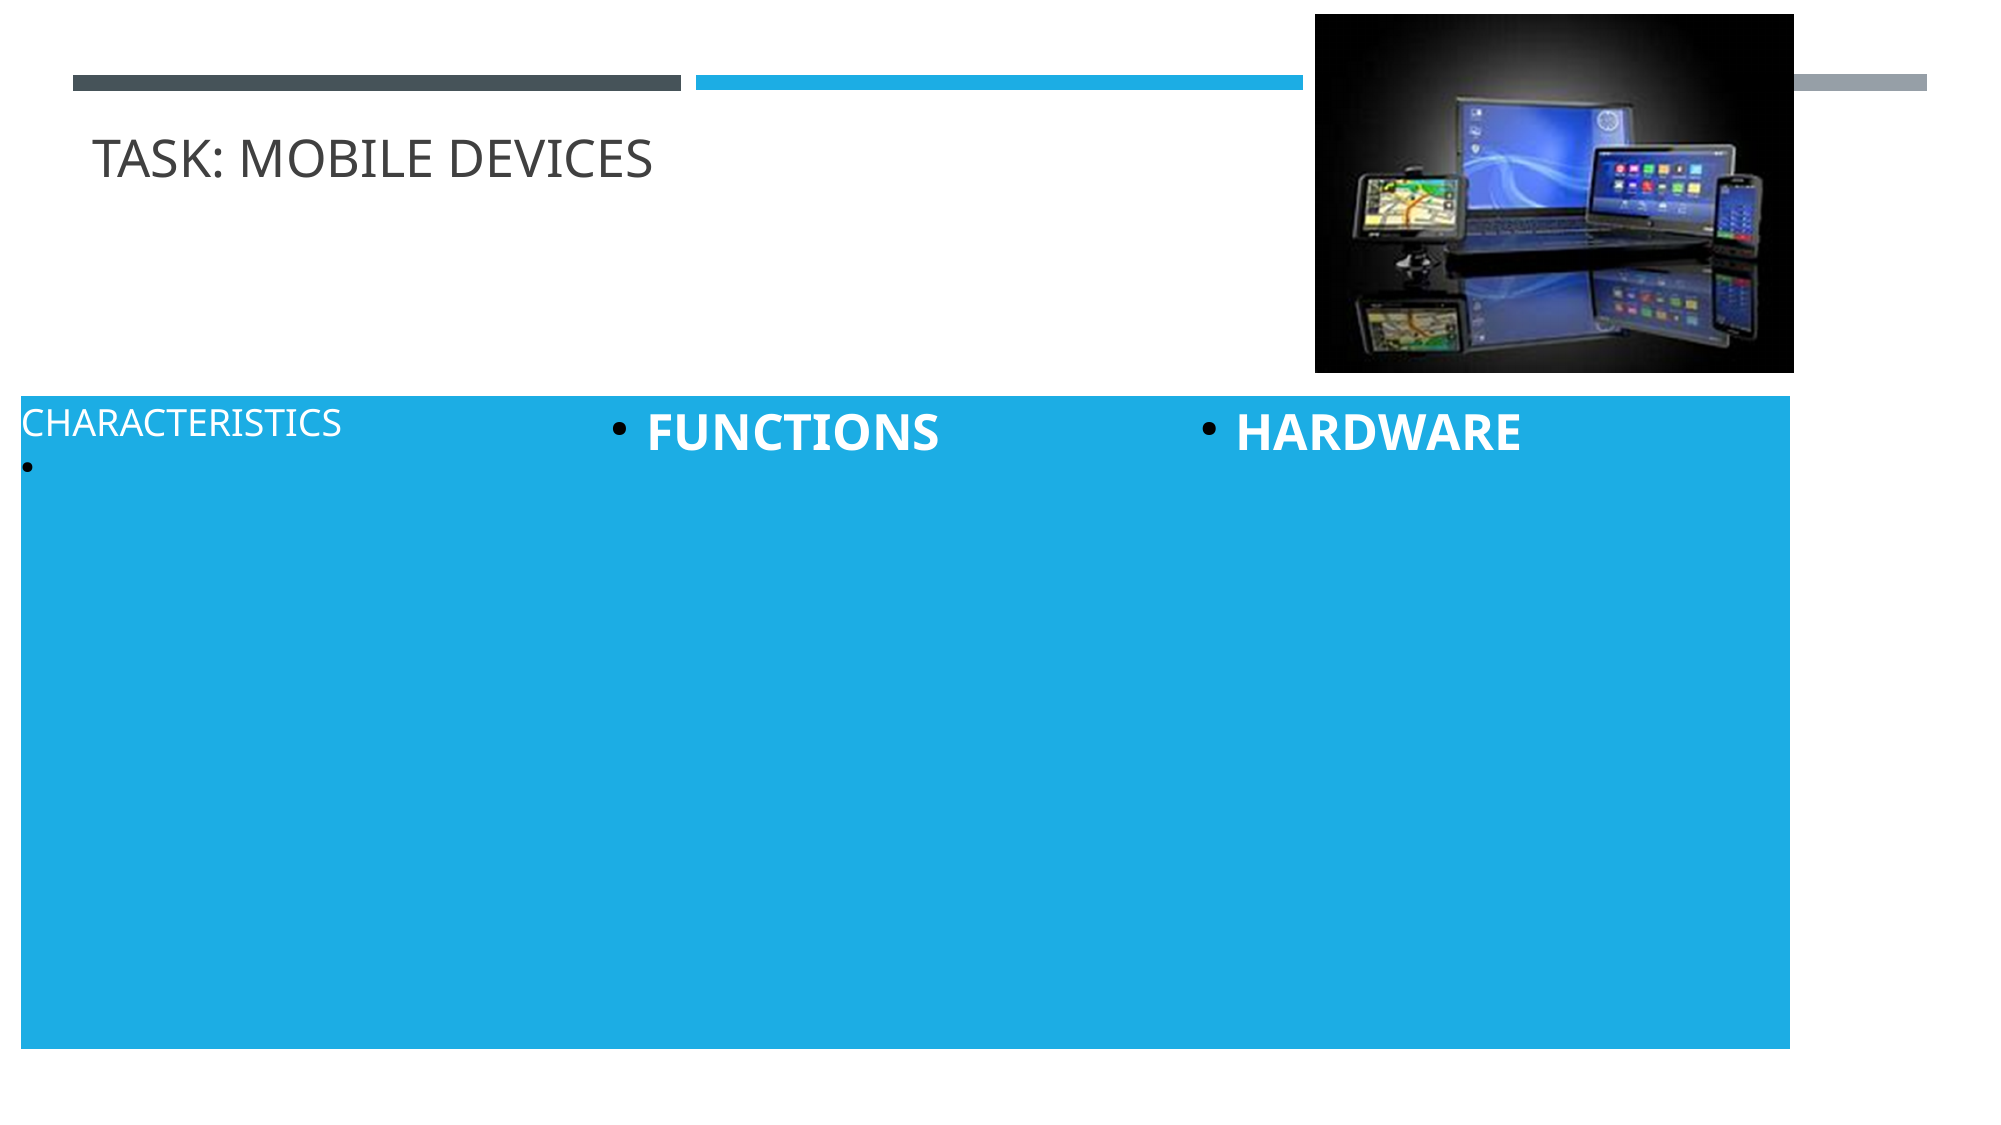

# Task: mobile devices
| Characteristics | functions | HARDWARE |
| --- | --- | --- |
| | | |
| | | |
| | | |
| | | |
| | | |
| | | |
| | | |
| | | |
| | | |